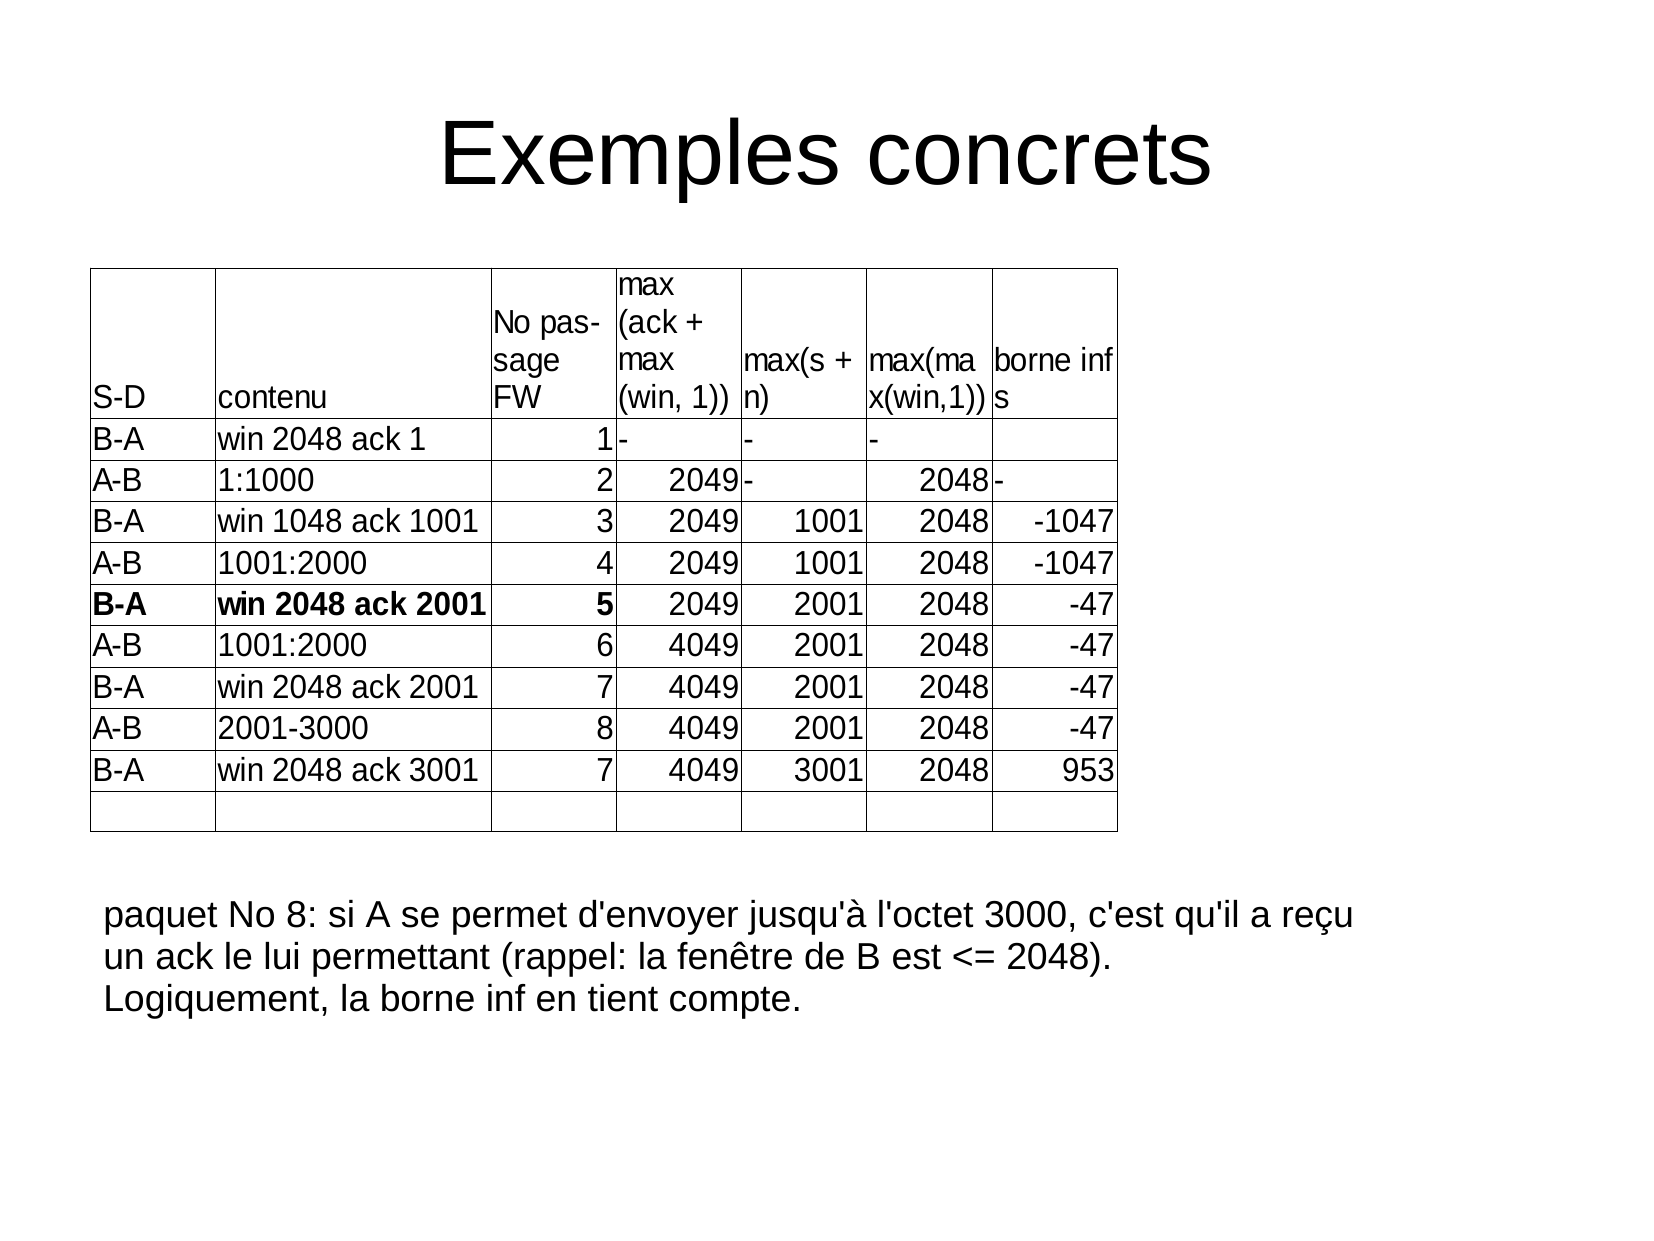

# Exemples concrets
paquet No 8: si A se permet d'envoyer jusqu'à l'octet 3000, c'est qu'il a reçu
un ack le lui permettant (rappel: la fenêtre de B est <= 2048).
Logiquement, la borne inf en tient compte.